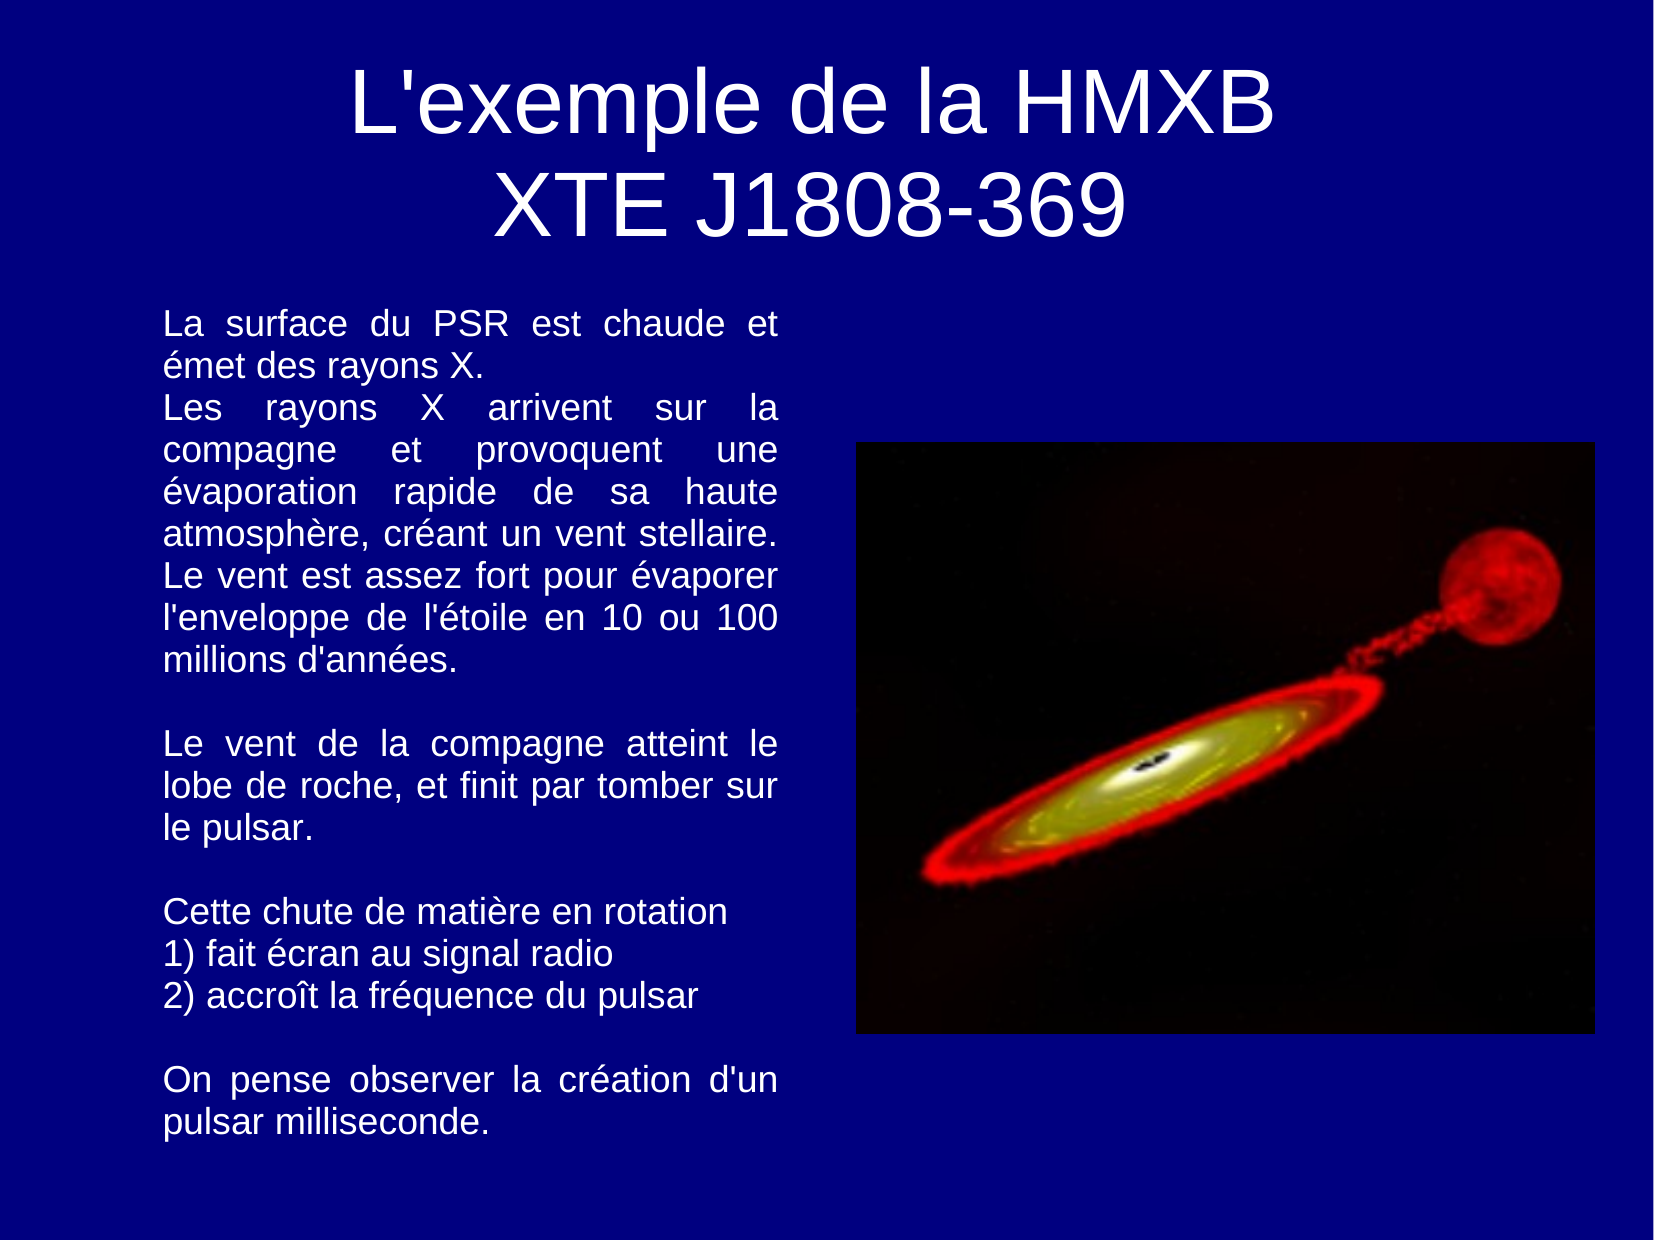

# L'exemple de la HMXB XTE J1808-369
La surface du PSR est chaude et émet des rayons X.
Les rayons X arrivent sur la compagne et provoquent une évaporation rapide de sa haute atmosphère, créant un vent stellaire. Le vent est assez fort pour évaporer l'enveloppe de l'étoile en 10 ou 100 millions d'années.
Le vent de la compagne atteint le lobe de roche, et finit par tomber sur le pulsar.
Cette chute de matière en rotation
1) fait écran au signal radio
2) accroît la fréquence du pulsar
On pense observer la création d'un pulsar milliseconde.